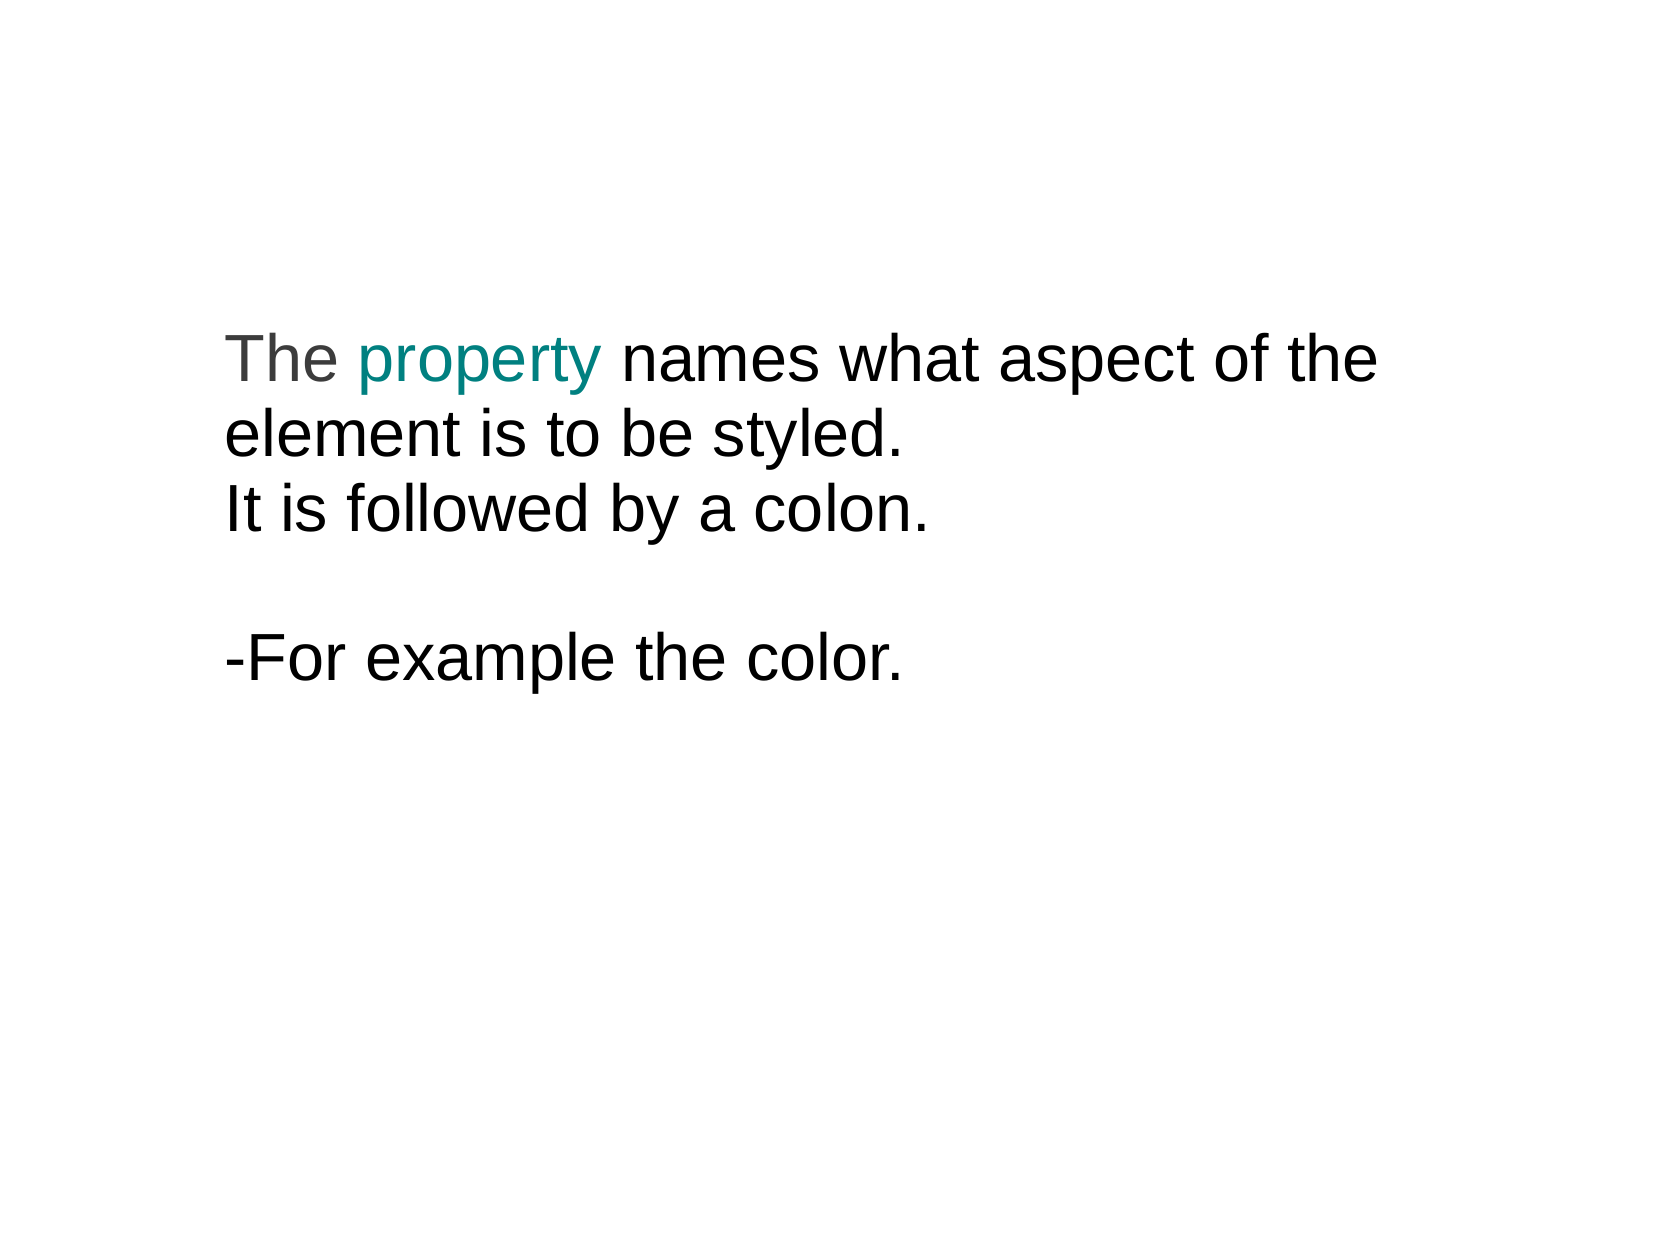

The property names what aspect of the element is to be styled.
It is followed by a colon.
-For example the color.